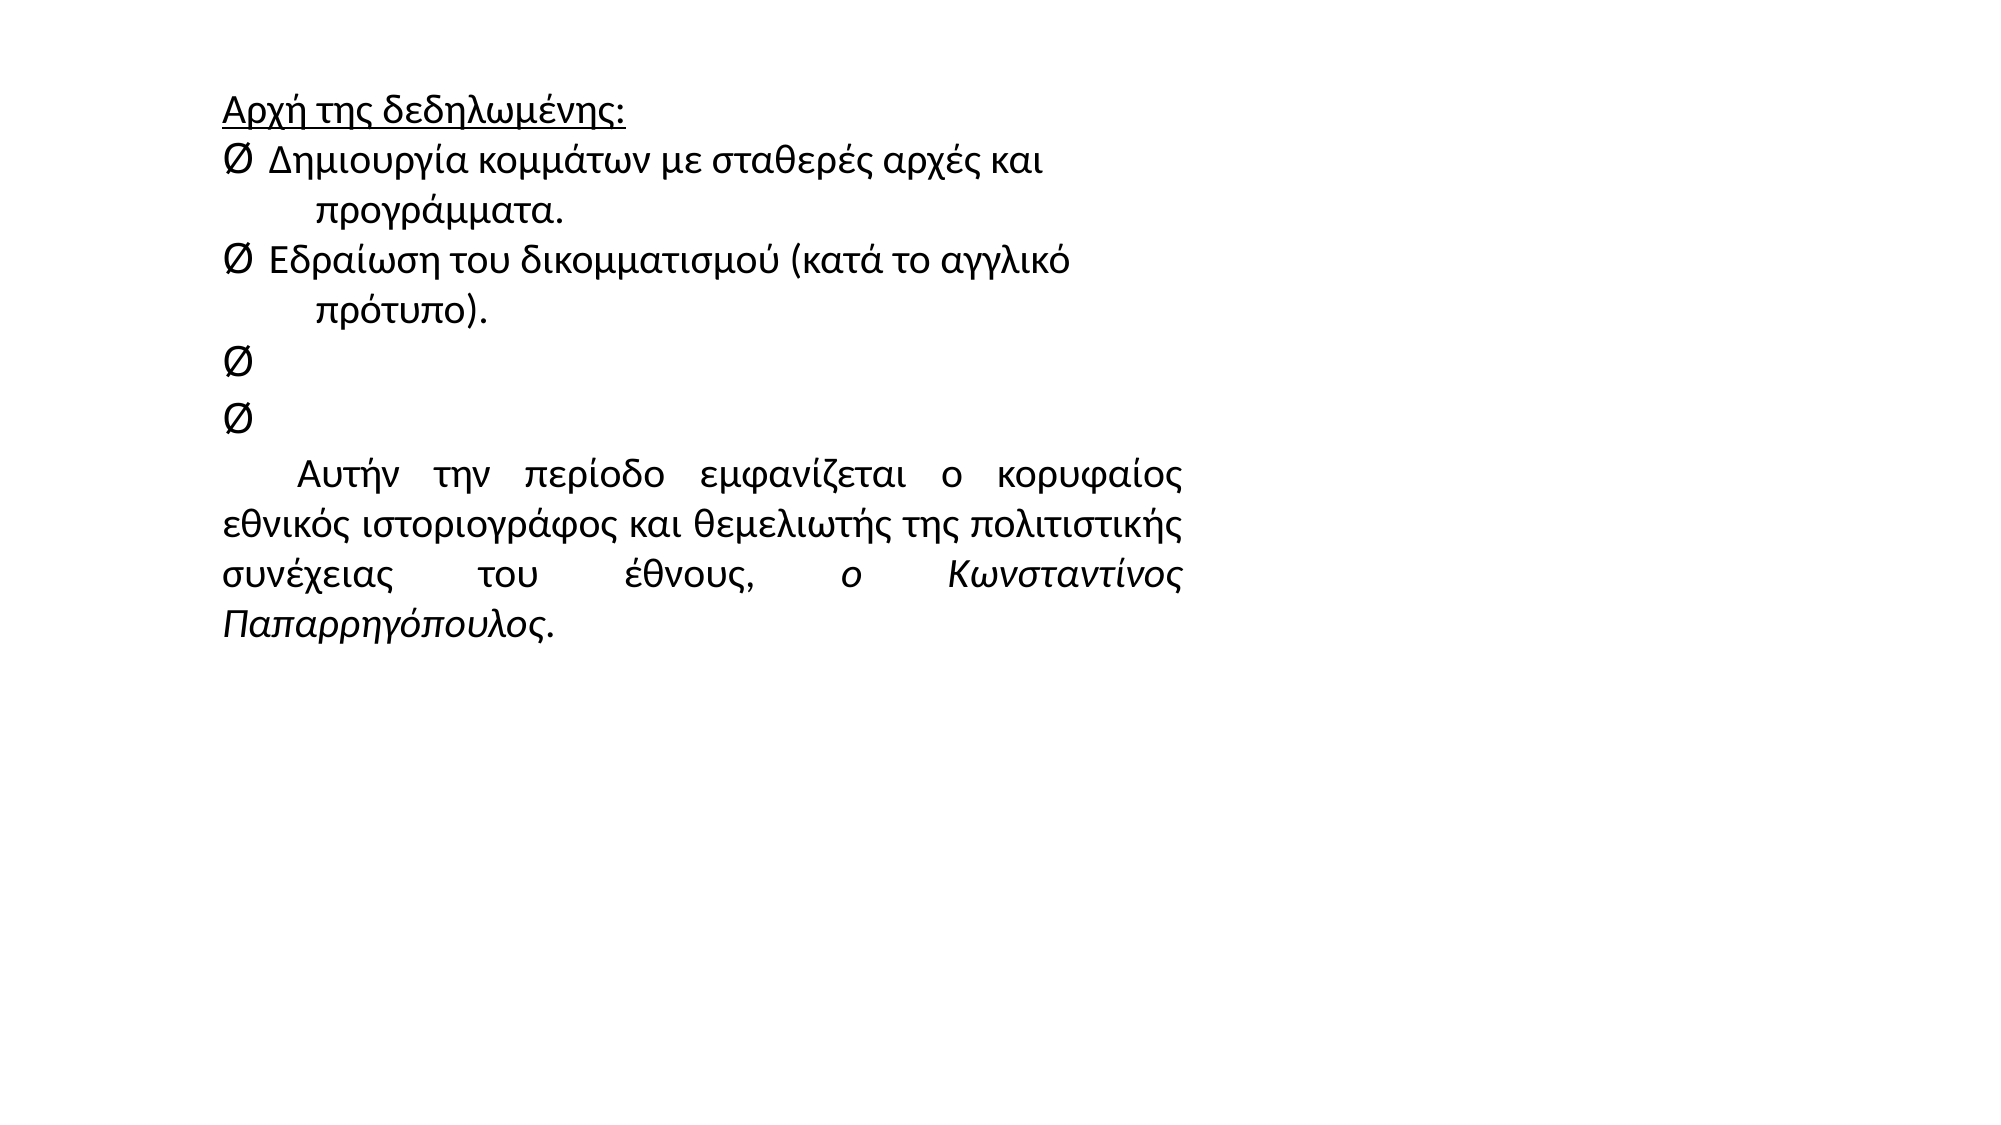

Αρχή της δεδηλωμένης:
Δημιουργία κομμάτων με σταθερές αρχές και προγράμματα.
Εδραίωση του δικομματισμού (κατά το αγγλικό πρότυπο).
	Αυτήν την περίοδο εμφανίζεται ο κορυφαίος εθνικός ιστοριογράφος και θεμελιωτής της πολιτιστικής συνέχειας του έθνους, ο Κωνσταντίνος Παπαρρηγόπουλος.